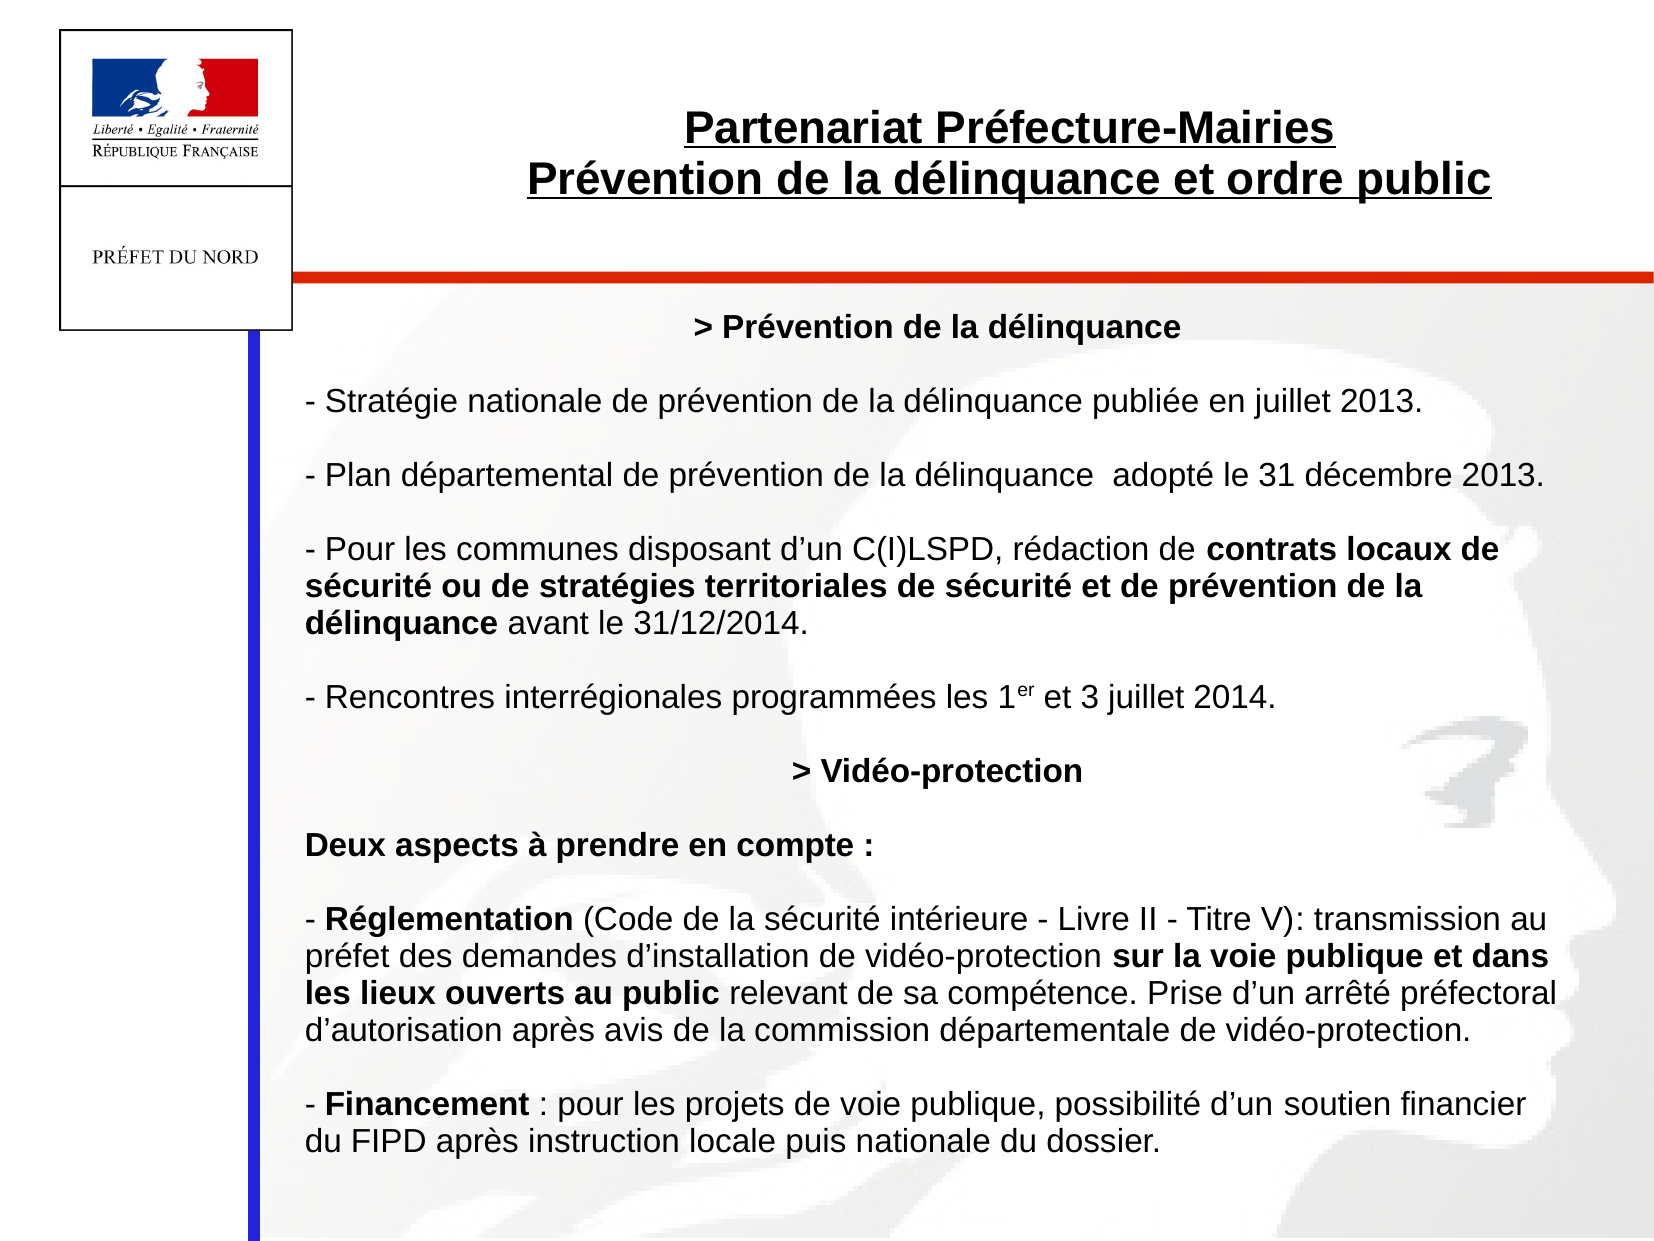

# Partenariat Préfecture-Mairies Prévention de la délinquance et ordre public
> Prévention de la délinquance
- Stratégie nationale de prévention de la délinquance publiée en juillet 2013.
- Plan départemental de prévention de la délinquance adopté le 31 décembre 2013.
- Pour les communes disposant d’un C(I)LSPD, rédaction de contrats locaux de sécurité ou de stratégies territoriales de sécurité et de prévention de la délinquance avant le 31/12/2014.
- Rencontres interrégionales programmées les 1er et 3 juillet 2014.
> Vidéo-protection
Deux aspects à prendre en compte :
- Réglementation (Code de la sécurité intérieure - Livre II - Titre V): transmission au préfet des demandes d’installation de vidéo-protection sur la voie publique et dans les lieux ouverts au public relevant de sa compétence. Prise d’un arrêté préfectoral d’autorisation après avis de la commission départementale de vidéo-protection.
- Financement : pour les projets de voie publique, possibilité d’un soutien financier du FIPD après instruction locale puis nationale du dossier.